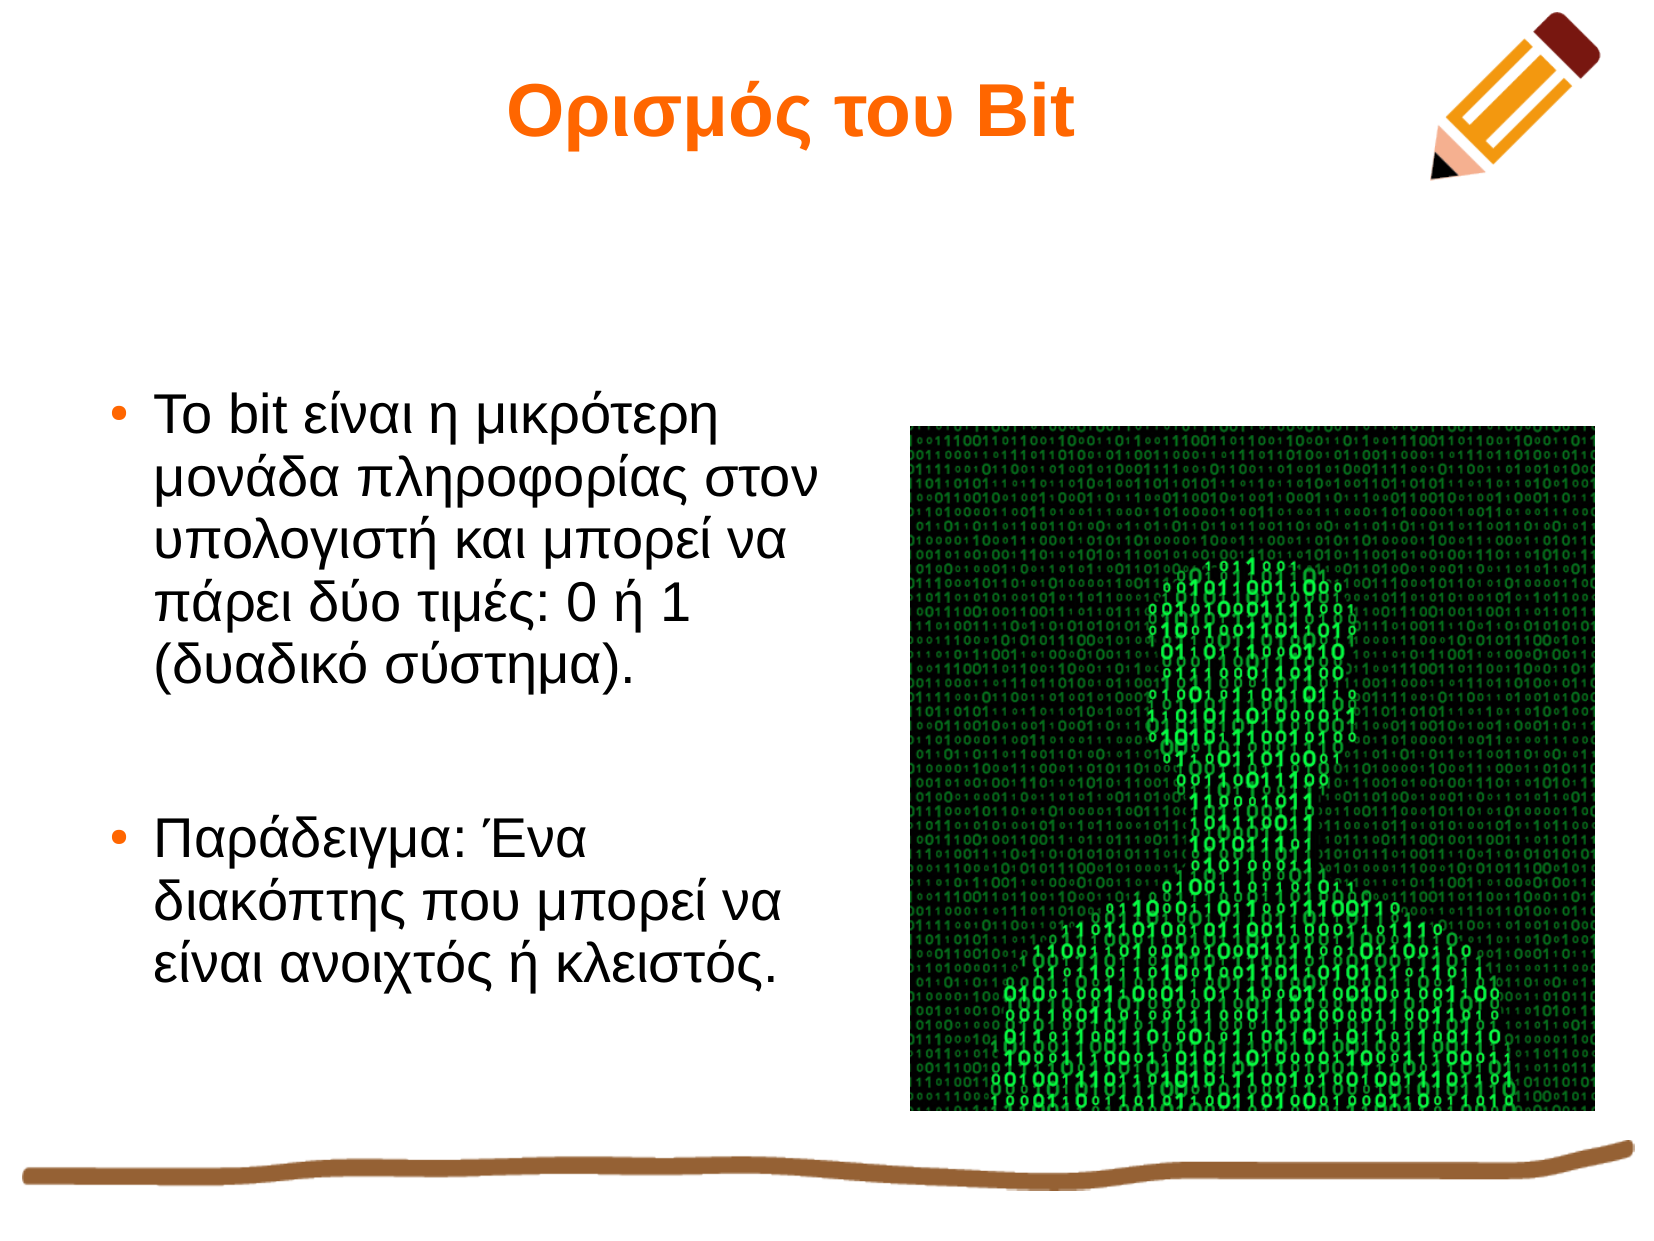

# Ορισμός του Bit
Το bit είναι η μικρότερη μονάδα πληροφορίας στον υπολογιστή και μπορεί να πάρει δύο τιμές: 0 ή 1 (δυαδικό σύστημα).
Παράδειγμα: Ένα διακόπτης που μπορεί να είναι ανοιχτός ή κλειστός.